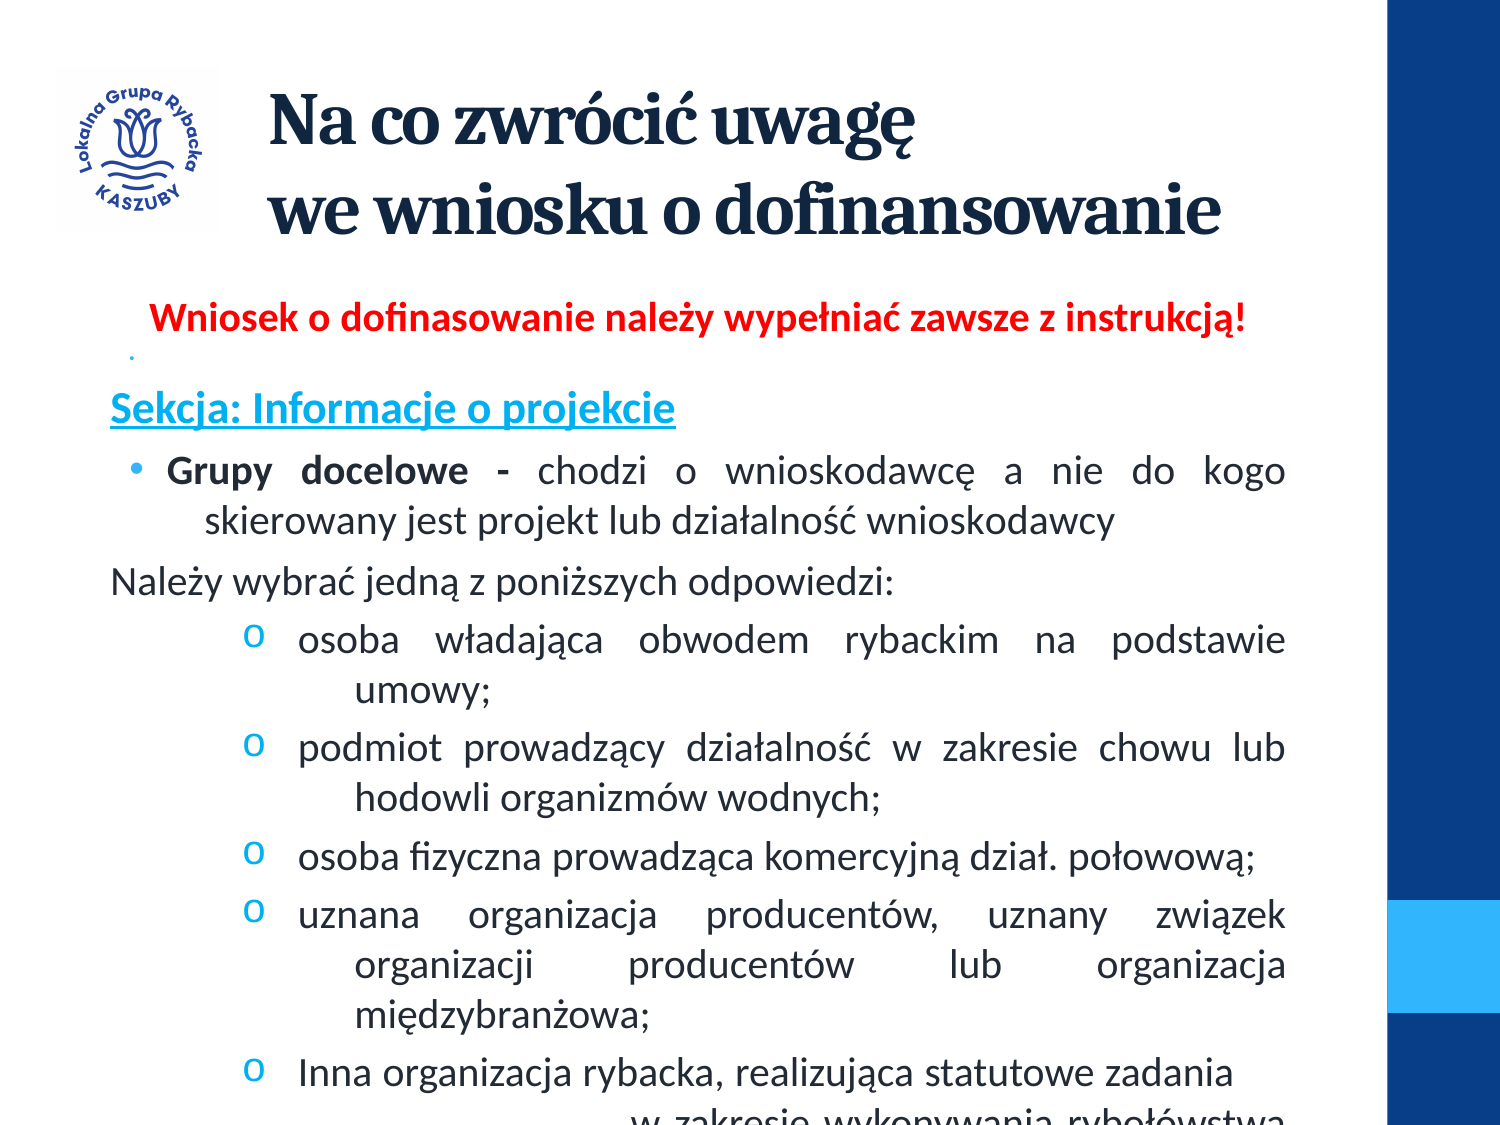

# Na co zwrócić uwagę we wniosku o dofinansowanie
Wniosek o dofinasowanie należy wypełniać zawsze z instrukcją!
Sekcja: Informacje o projekcie
Grupy docelowe - chodzi o wnioskodawcę a nie do kogo skierowany jest projekt lub działalność wnioskodawcy
Należy wybrać jedną z poniższych odpowiedzi:
osoba władająca obwodem rybackim na podstawie umowy;
podmiot prowadzący działalność w zakresie chowu lub hodowli organizmów wodnych;
osoba fizyczna prowadząca komercyjną dział. połowową;
uznana organizacja producentów, uznany związek organizacji producentów lub organizacja międzybranżowa;
Inna organizacja rybacka, realizująca statutowe zadania w zakresie wykonywania rybołówstwa morskiego lub rybactwa śródlądowego.